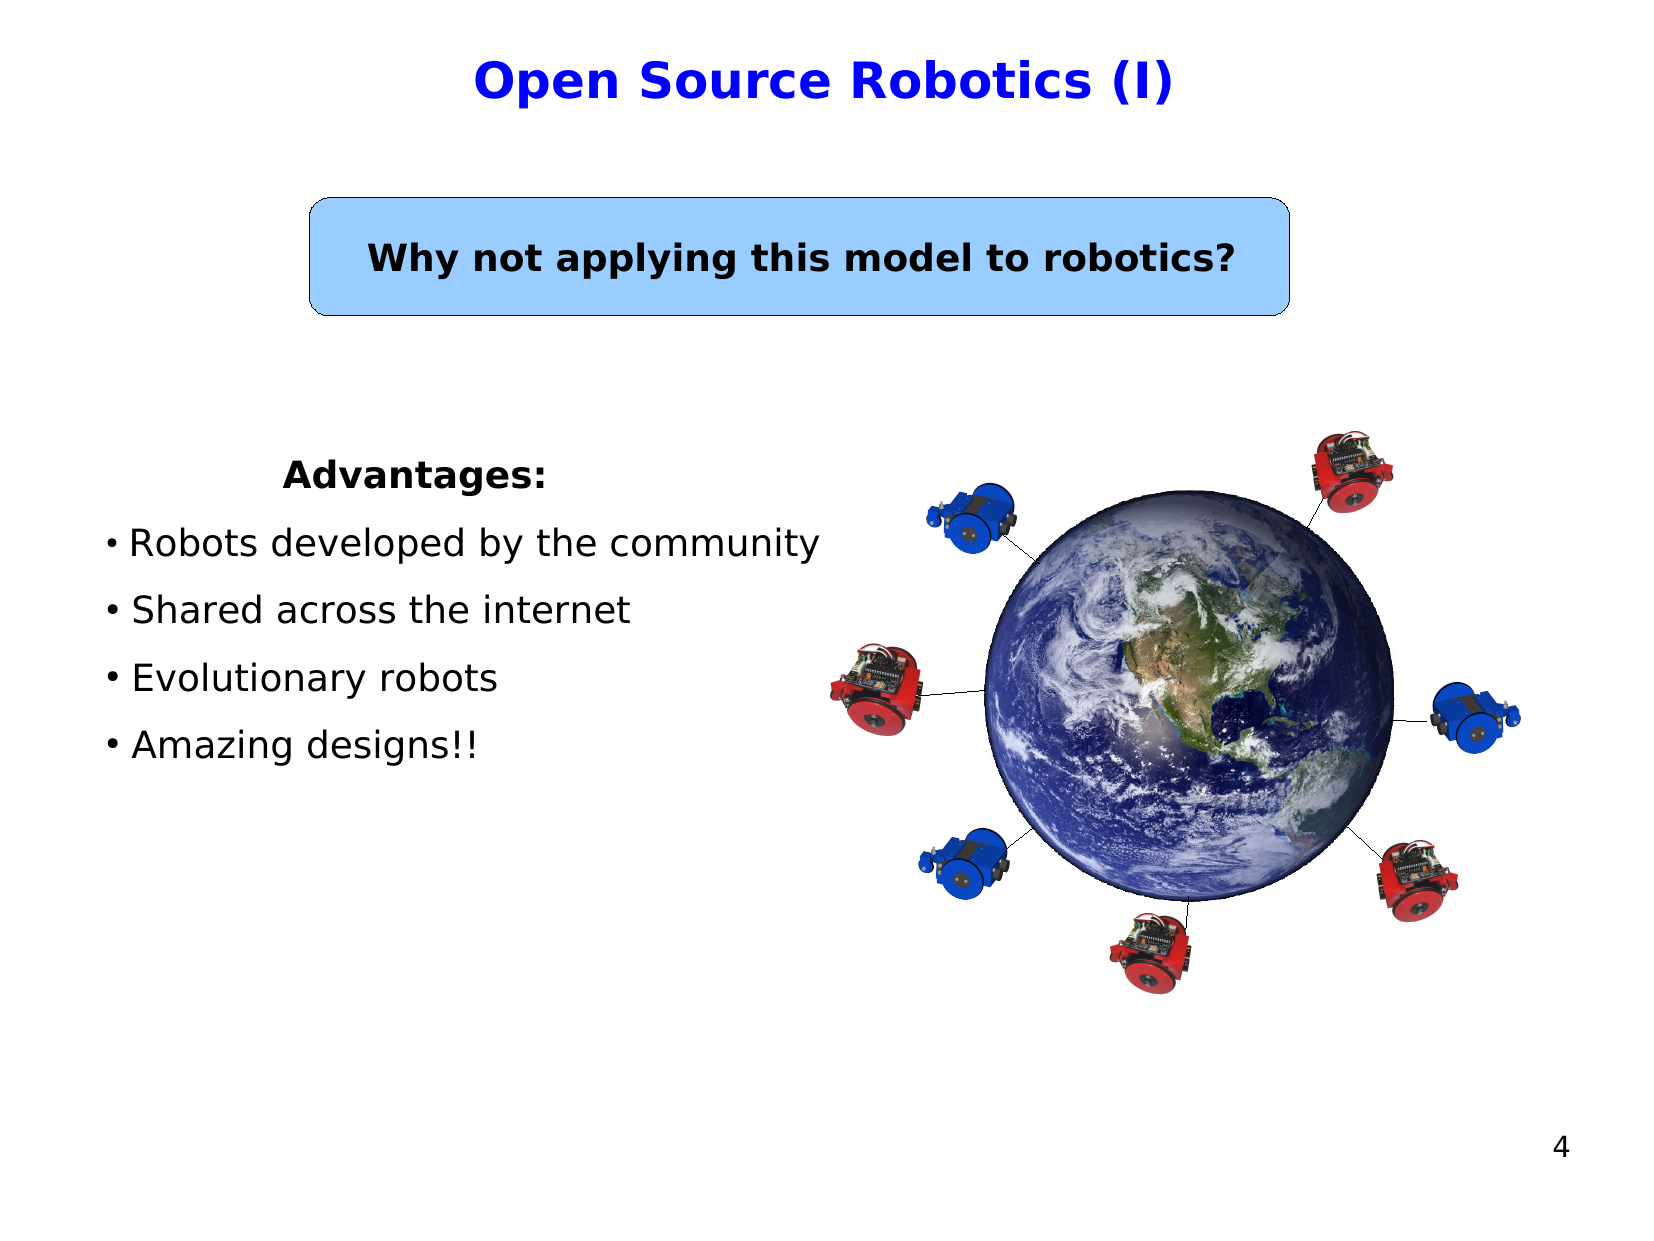

Open Source Robotics (I)
Why not applying this model to robotics?
Advantages:
 Robots developed by the community
 Shared across the internet
 Evolutionary robots
 Amazing designs!!
4